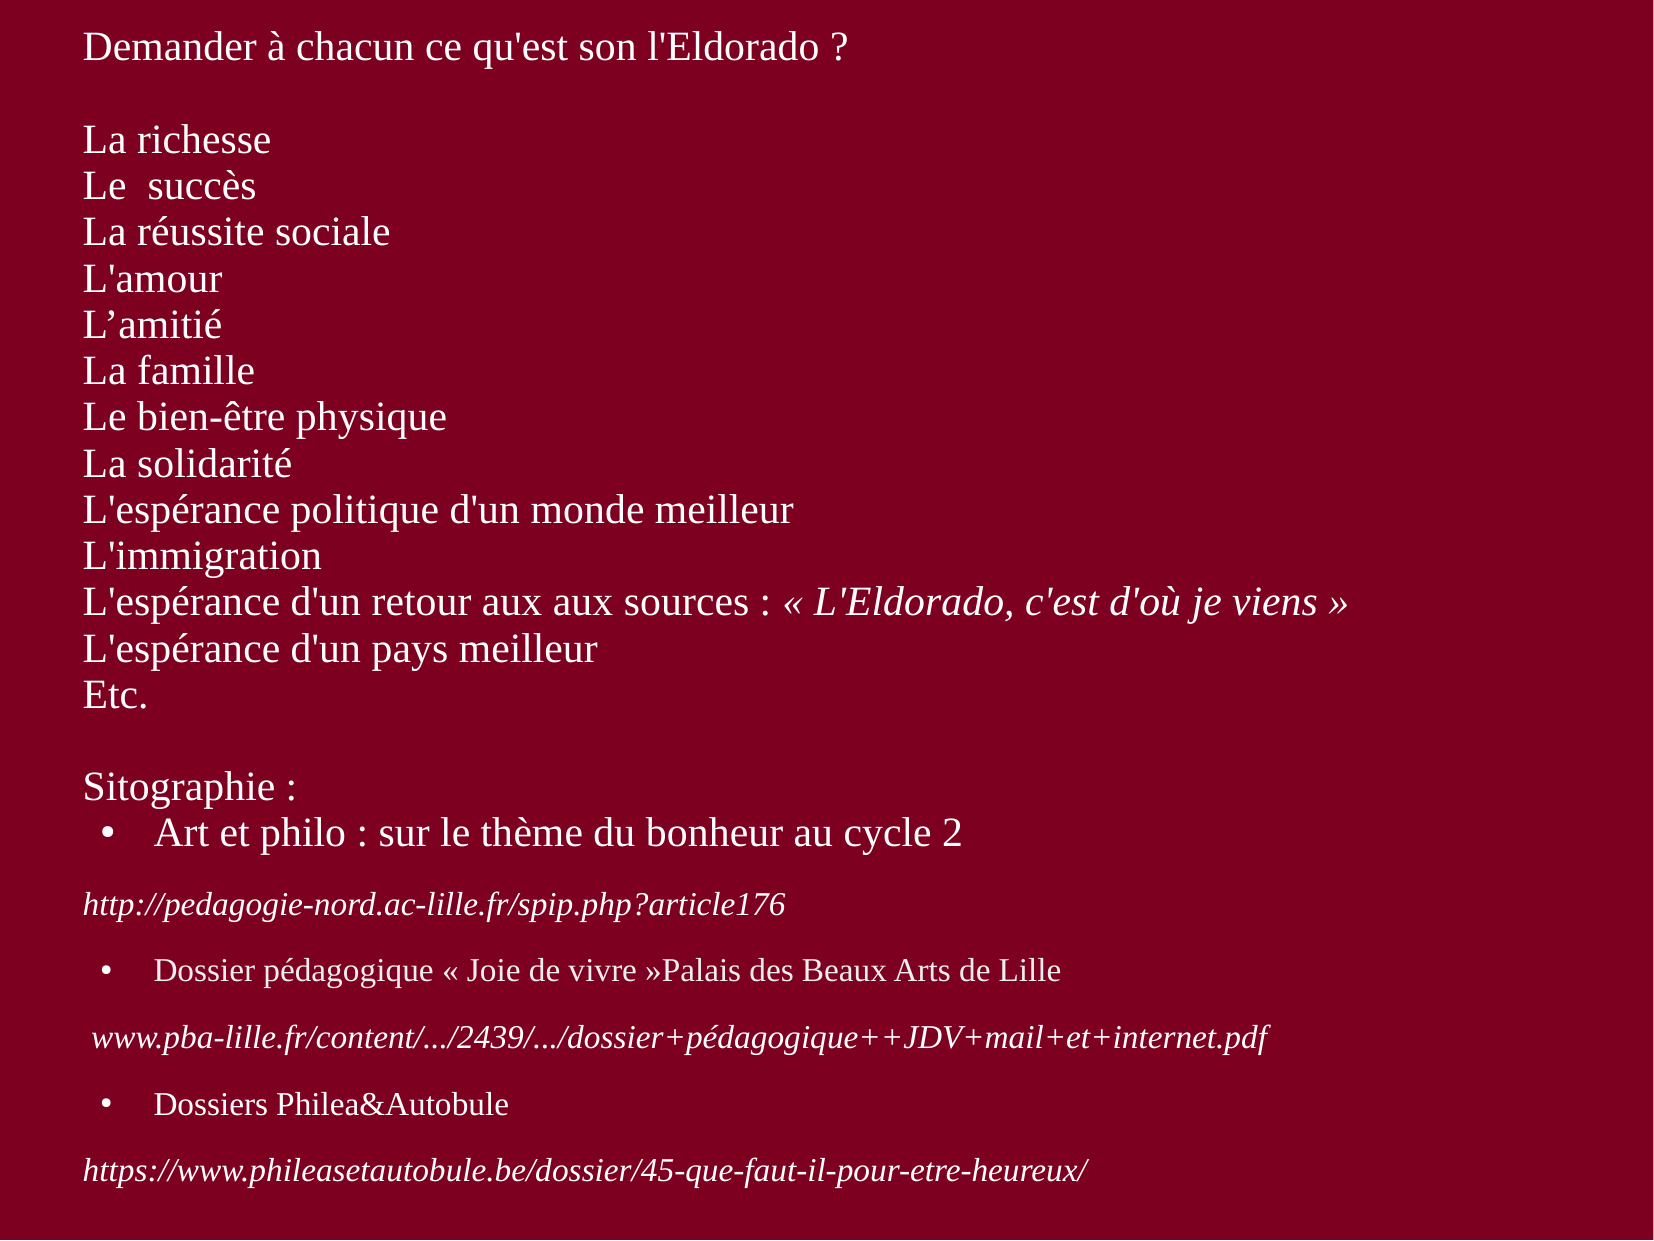

# Demander à chacun ce qu'est son l'Eldorado ?
La richesse
Le succès
La réussite sociale
L'amour
L’amitié
La famille
Le bien-être physique
La solidarité
L'espérance politique d'un monde meilleur
L'immigration
L'espérance d'un retour aux aux sources : « L'Eldorado, c'est d'où je viens »
L'espérance d'un pays meilleur
Etc.
Sitographie :
Art et philo : sur le thème du bonheur au cycle 2
http://pedagogie-nord.ac-lille.fr/spip.php?article176
Dossier pédagogique « Joie de vivre »Palais des Beaux Arts de Lille
 www.pba-lille.fr/content/.../2439/.../dossier+pédagogique++JDV+mail+et+internet.pdf
Dossiers Philea&Autobule
https://www.phileasetautobule.be/dossier/45-que-faut-il-pour-etre-heureux/